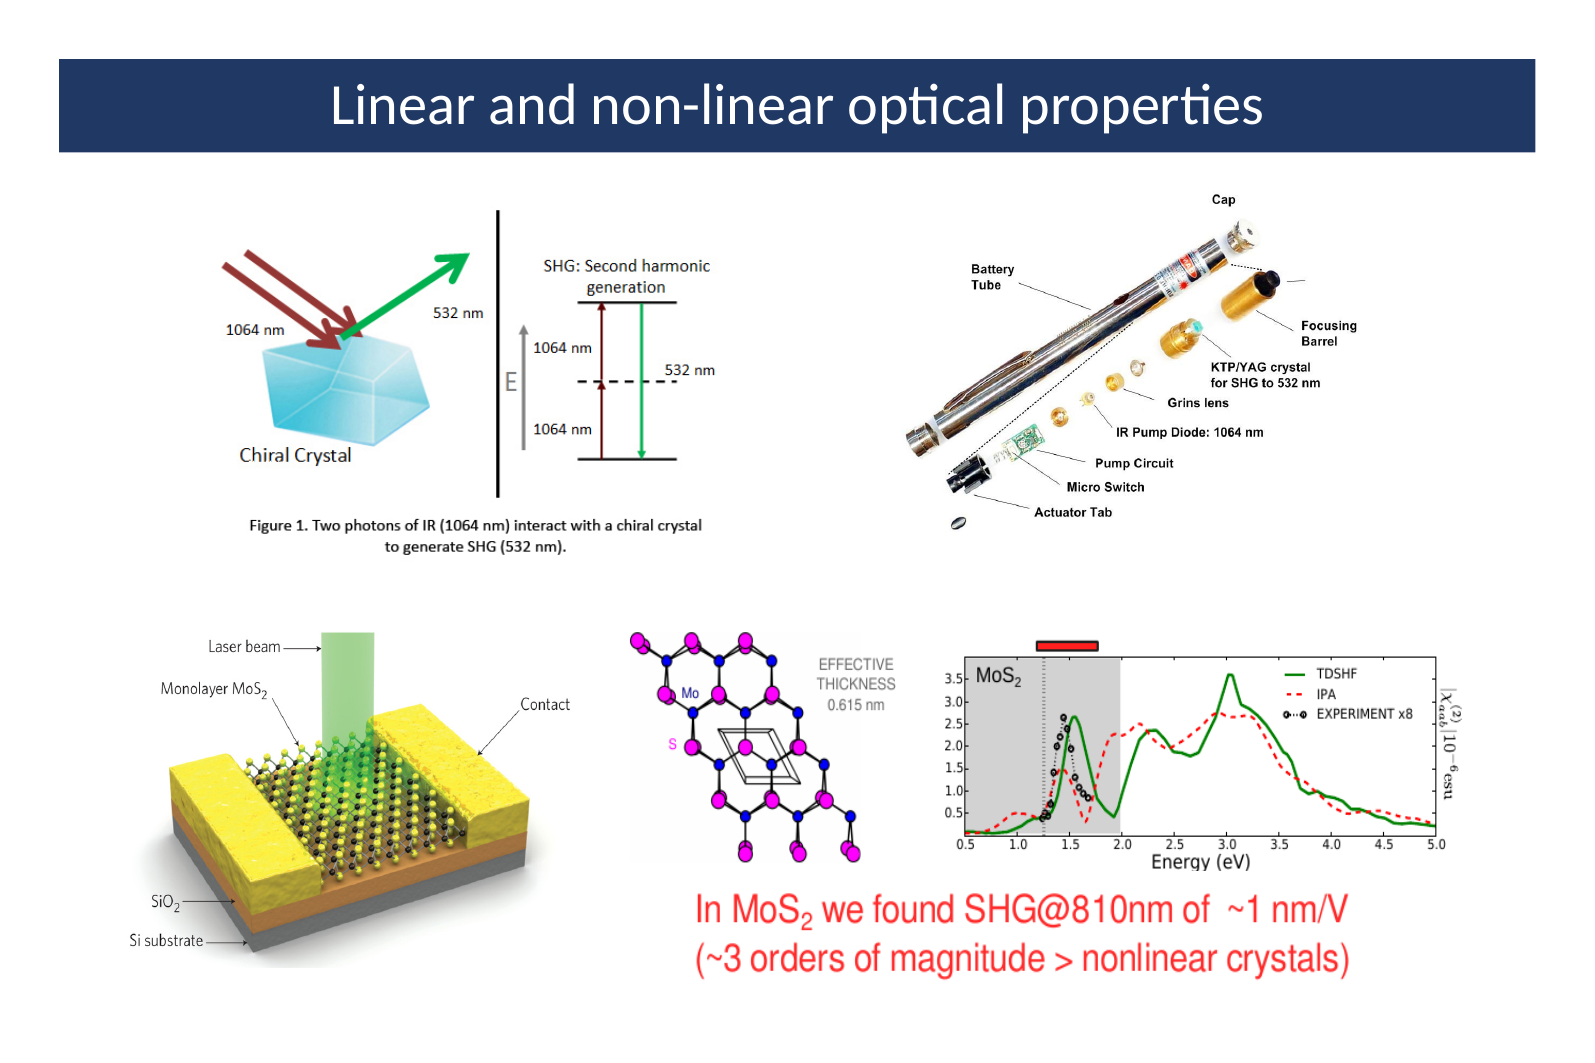

# v
Linear and non-linear optical properties